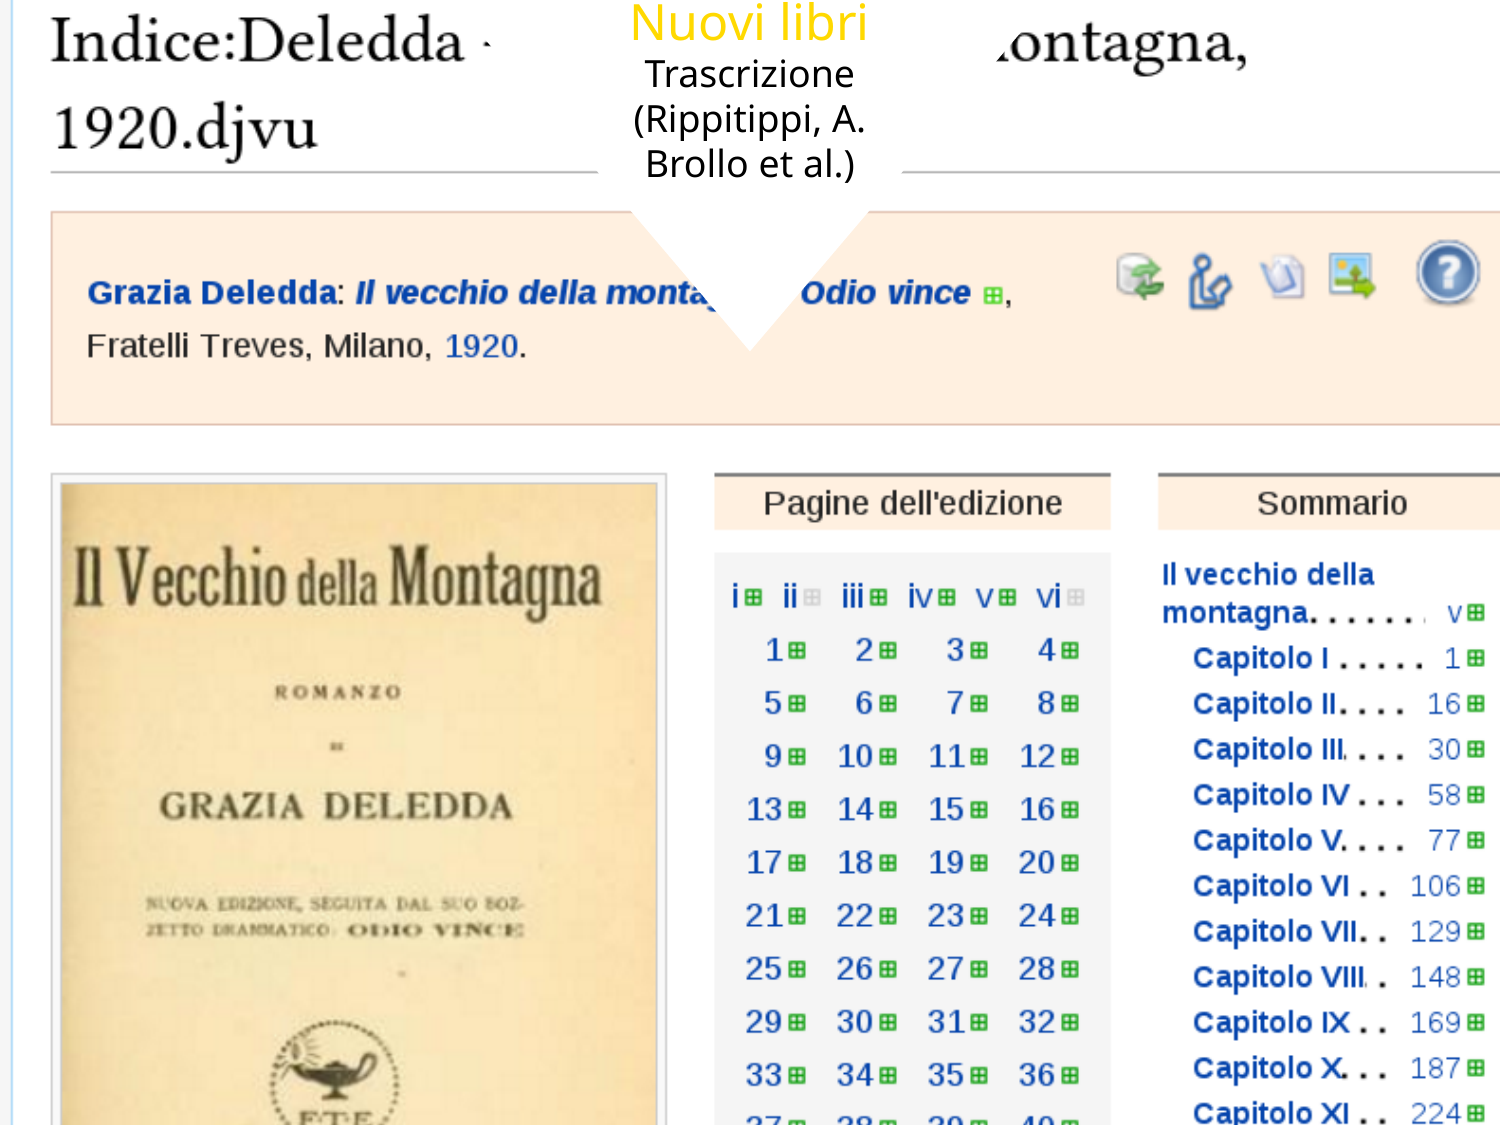

Nuovi libri
Trascrizione (Rippitippi, A. Brollo et al.)